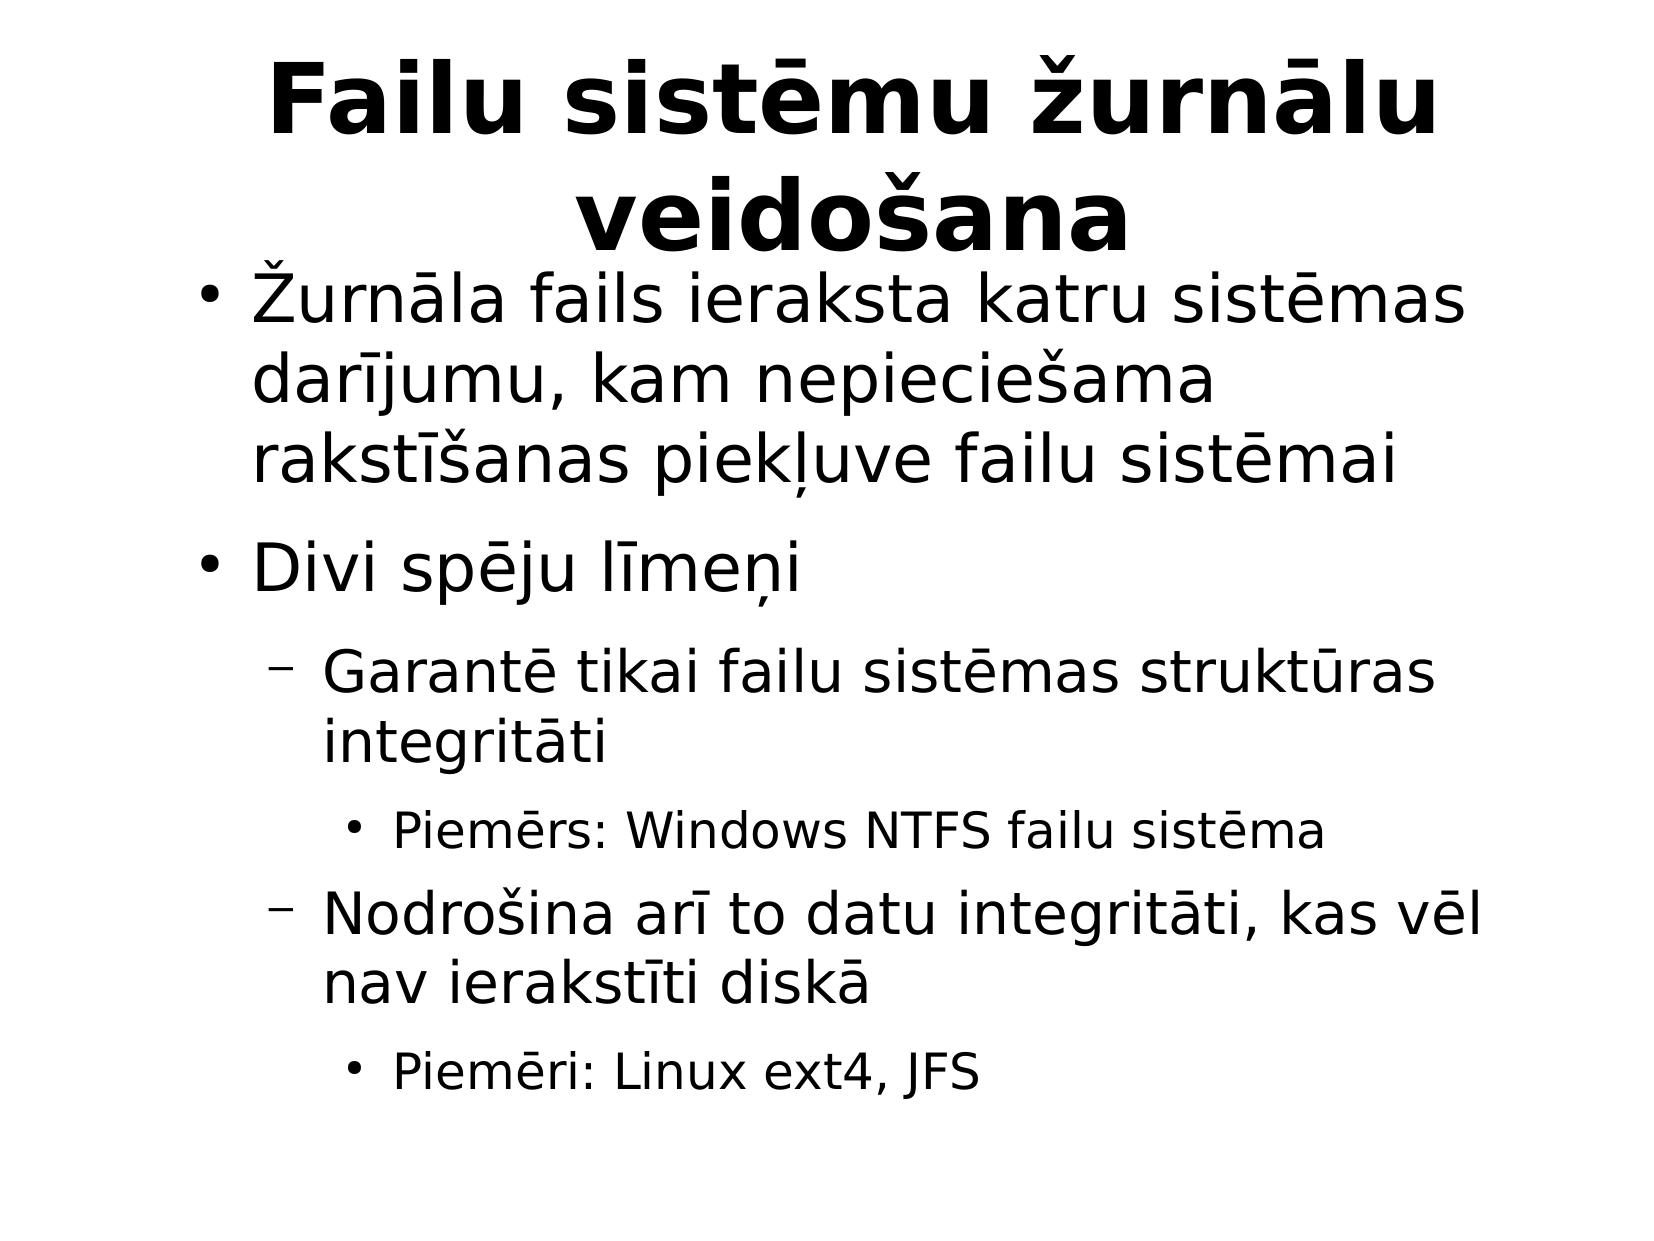

# Failu sistēmu žurnālu veidošana
Žurnāla fails ieraksta katru sistēmas darījumu, kam nepieciešama rakstīšanas piekļuve failu sistēmai
Divi spēju līmeņi
Garantē tikai failu sistēmas struktūras integritāti
Piemērs: Windows NTFS failu sistēma
Nodrošina arī to datu integritāti, kas vēl nav ierakstīti diskā
Piemēri: Linux ext4, JFS